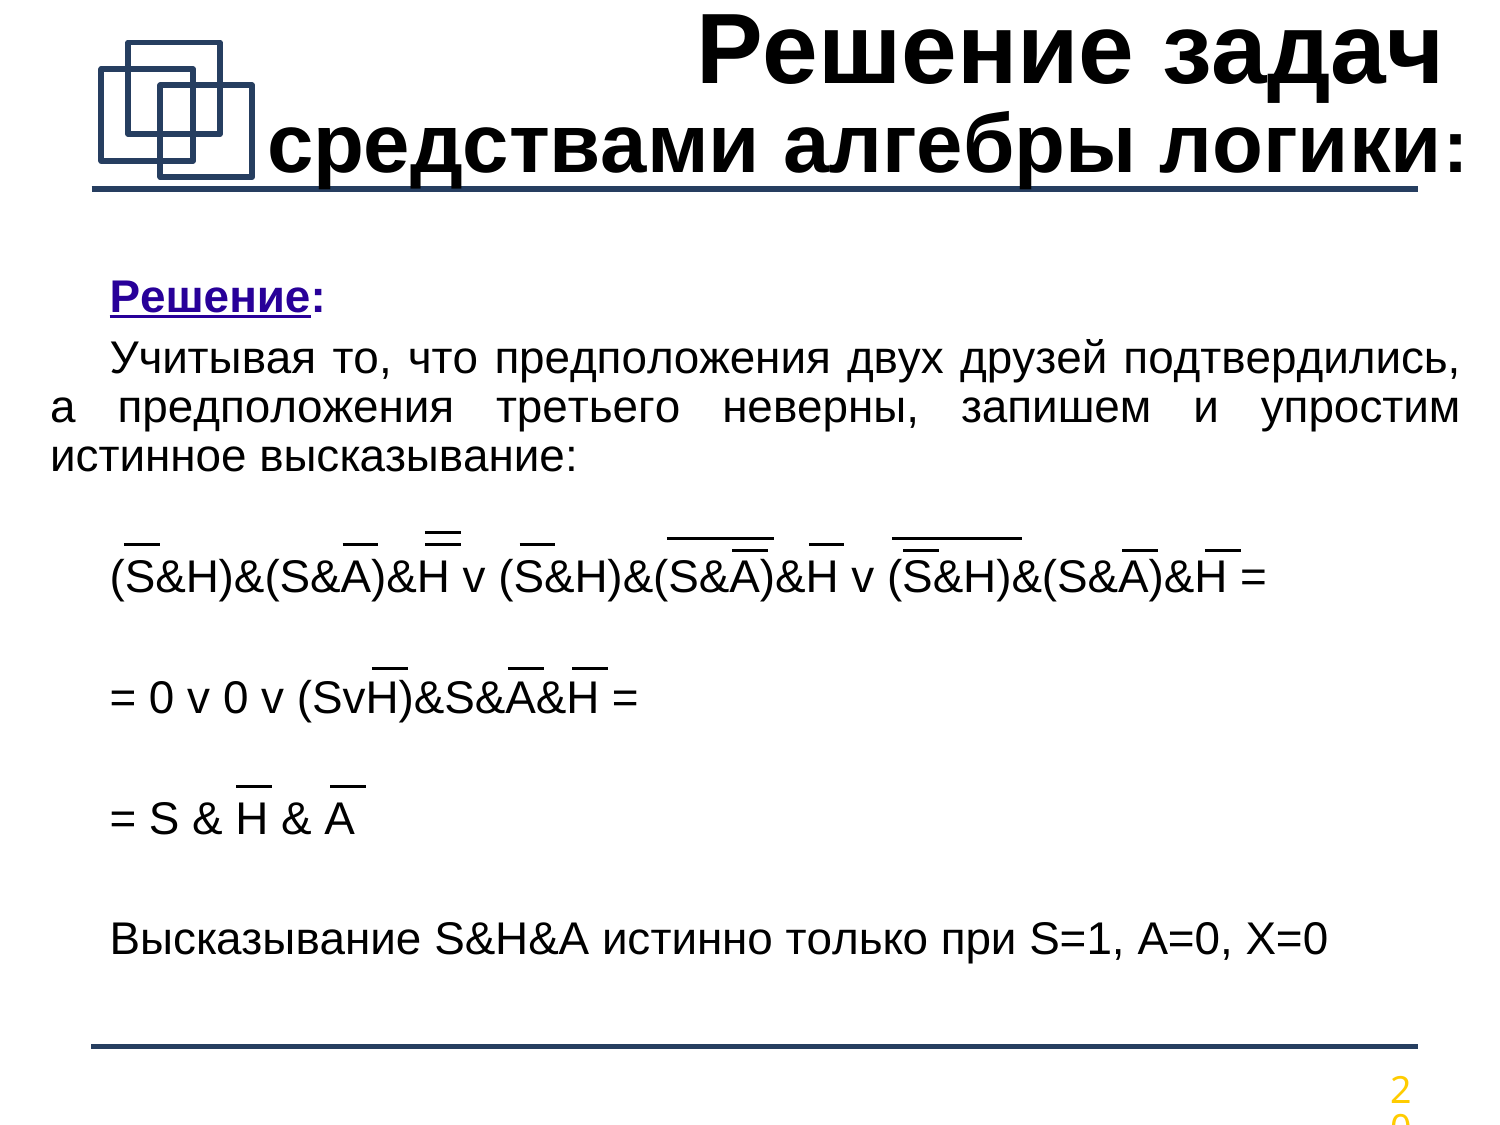

Решение задач
средствами алгебры логики:
# Решение:
Учитывая то, что предположения двух друзей подтвердились, а предположения третьего неверны, запишем и упростим истинное высказывание:
(S&H)&(S&A)&H v (S&H)&(S&A)&H v (S&H)&(S&A)&H =
= 0 v 0 v (SvH)&S&A&H =
= S & H & A
Высказывание S&H&A истинно только при S=1, A=0, X=0